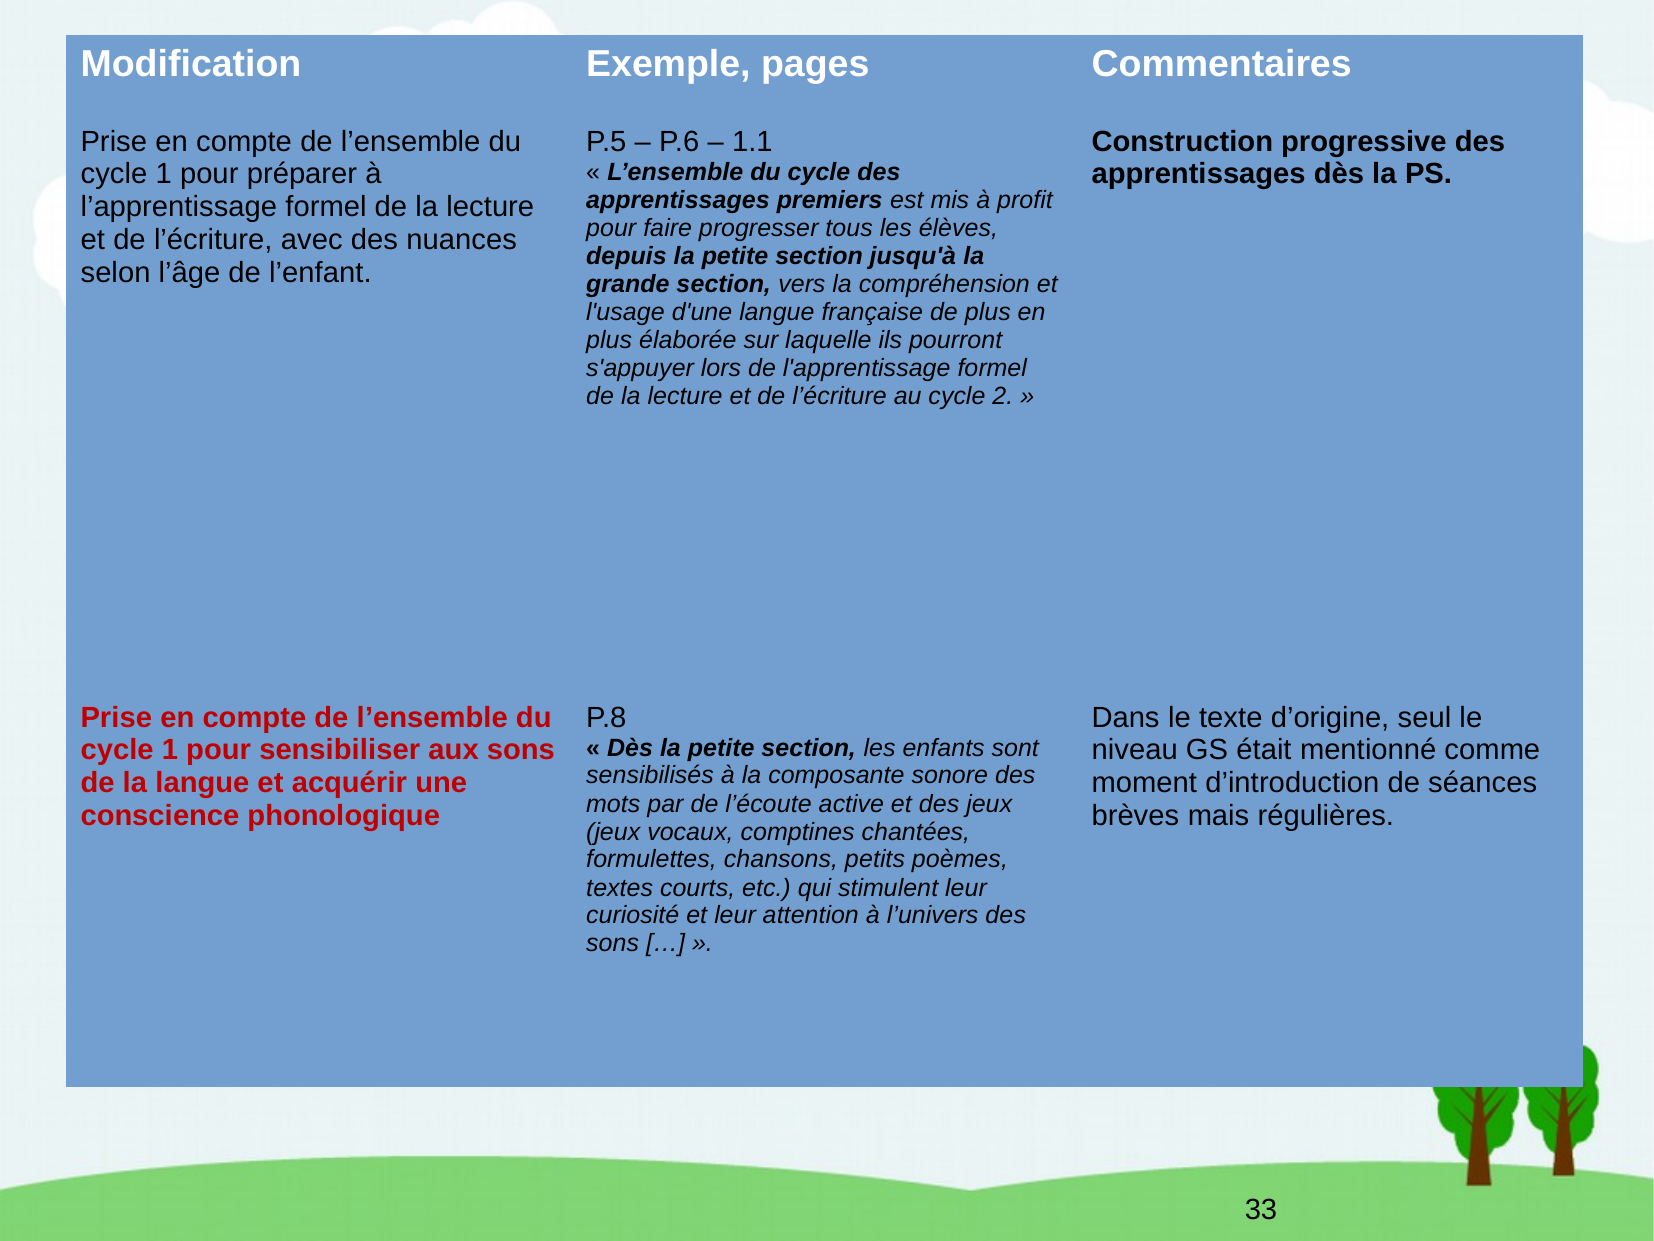

| Modification | Exemple, pages | Commentaires |
| --- | --- | --- |
| Prise en compte de l’ensemble du cycle 1 pour préparer à l’apprentissage formel de la lecture et de l’écriture, avec des nuances selon l’âge de l’enfant. | P.5 – P.6 – 1.1 « L’ensemble du cycle des apprentissages premiers est mis à profit pour faire progresser tous les élèves, depuis la petite section jusqu'à la grande section, vers la compréhension et l'usage d'une langue française de plus en plus élaborée sur laquelle ils pourront s'appuyer lors de l'apprentissage formel de la lecture et de l’écriture au cycle 2. » | Construction progressive des apprentissages dès la PS. |
| Prise en compte de l’ensemble du cycle 1 pour sensibiliser aux sons de la langue et acquérir une conscience phonologique | P.8 « Dès la petite section, les enfants sont sensibilisés à la composante sonore des mots par de l’écoute active et des jeux (jeux vocaux, comptines chantées, formulettes, chansons, petits poèmes, textes courts, etc.) qui stimulent leur curiosité et leur attention à l’univers des sons […] ». | Dans le texte d’origine, seul le niveau GS était mentionné comme moment d’introduction de séances brèves mais régulières. |